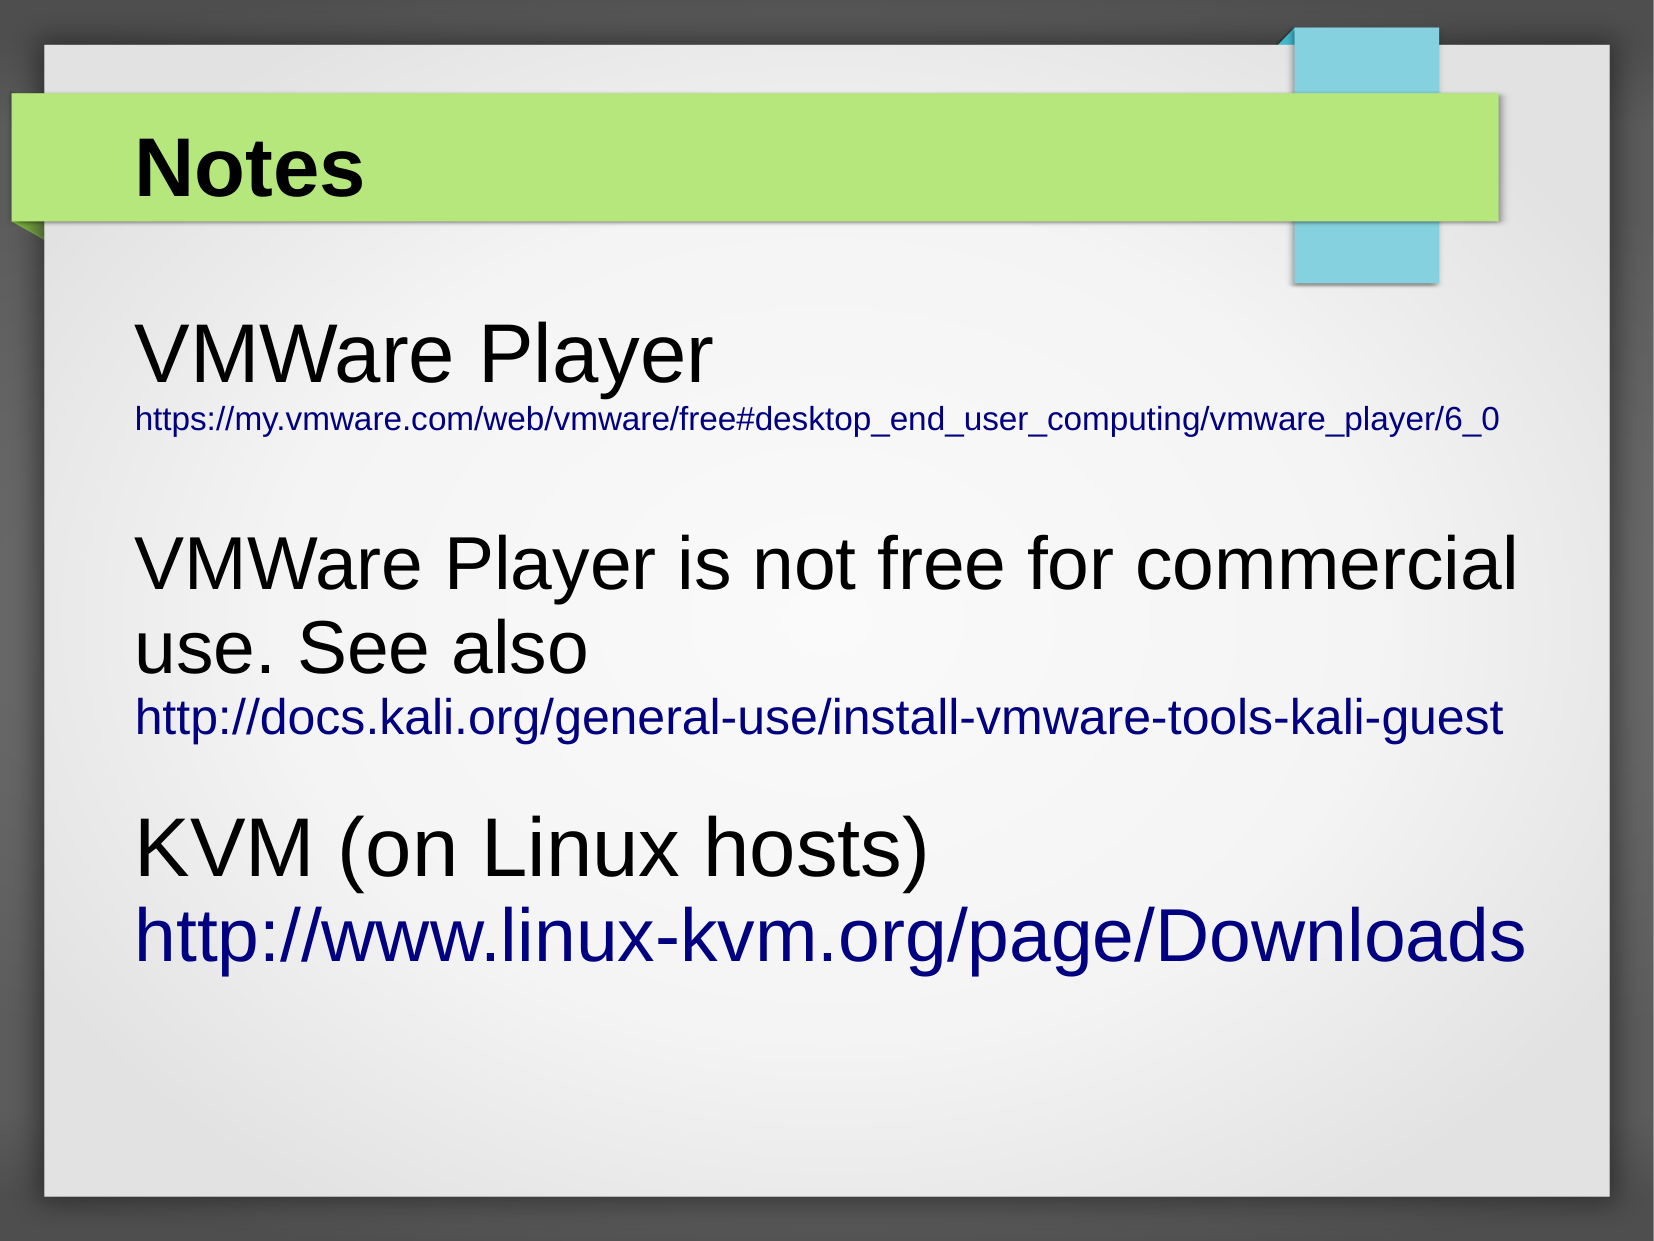

Notes
VMWare Player
https://my.vmware.com/web/vmware/free#desktop_end_user_computing/vmware_player/6_0
VMWare Player is not free for commercial
use. See also
http://docs.kali.org/general-use/install-vmware-tools-kali-guest
KVM (on Linux hosts)
http://www.linux-kvm.org/page/Downloads